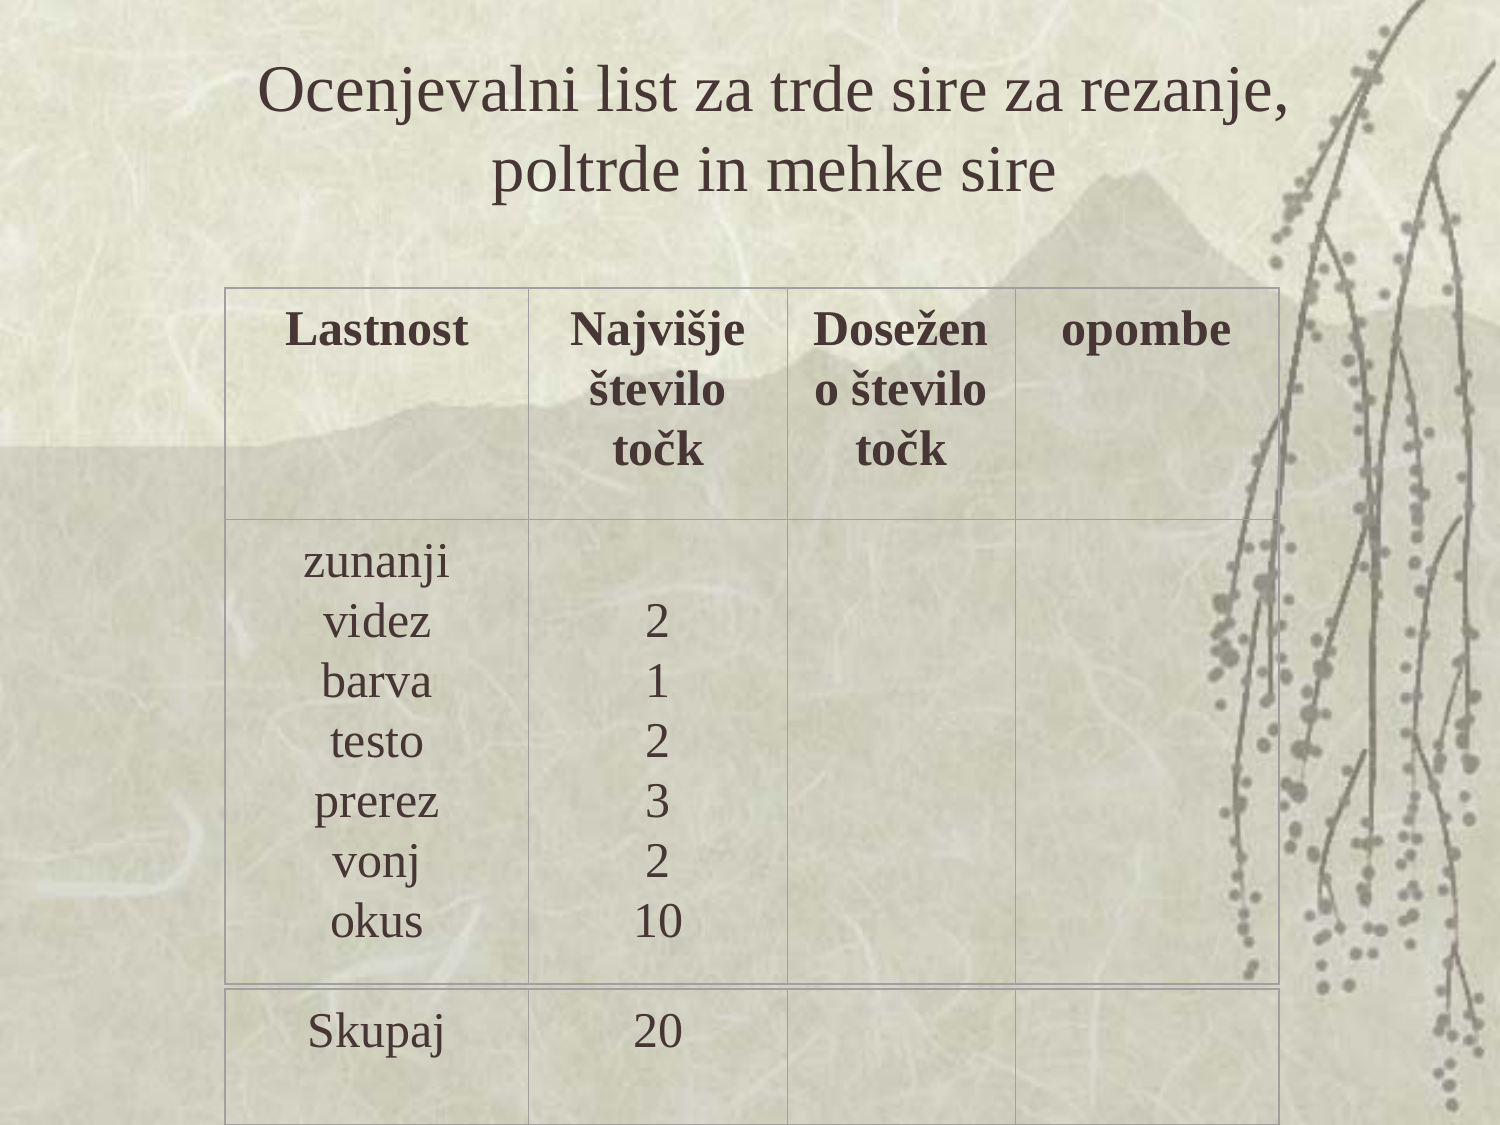

Ocenjevalni list za trde sire za rezanje, poltrde in mehke sire
Lastnost
Najvišje število točk
Doseženo število točk
opombe
zunanji videz
barva
testo
prerez
vonj
okus
2
1
2
3
2
10
Skupaj
20